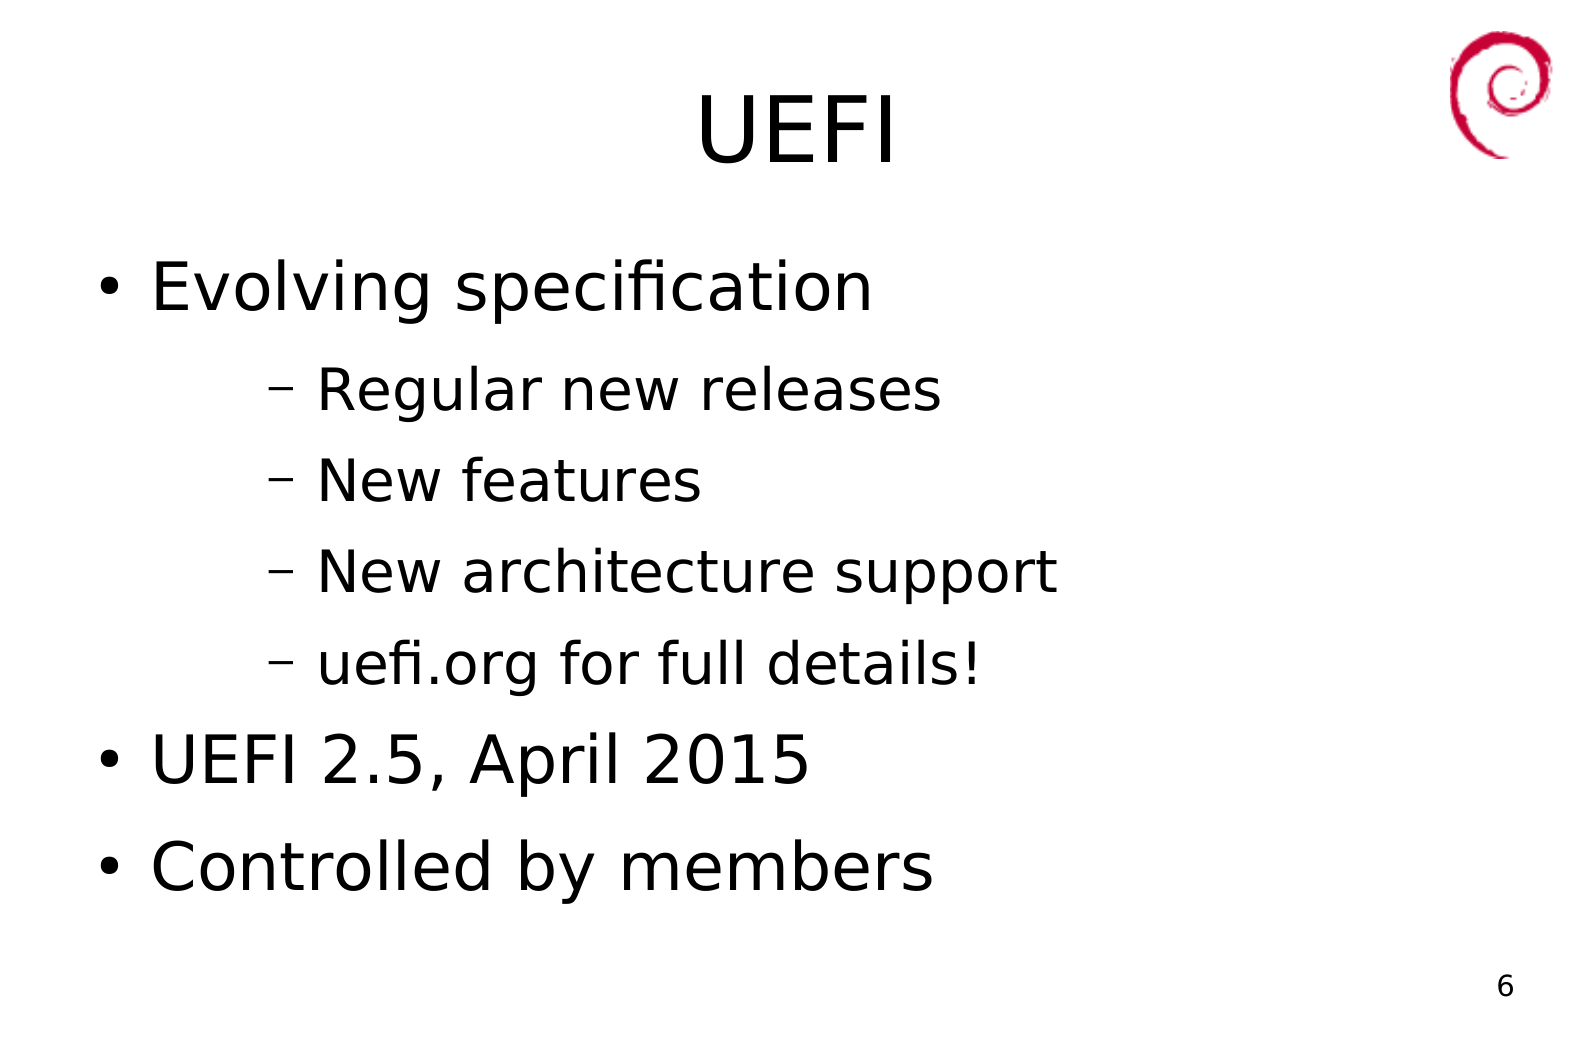

# UEFI
Evolving specification
Regular new releases
New features
New architecture support
uefi.org for full details!
UEFI 2.5, April 2015
Controlled by members
6